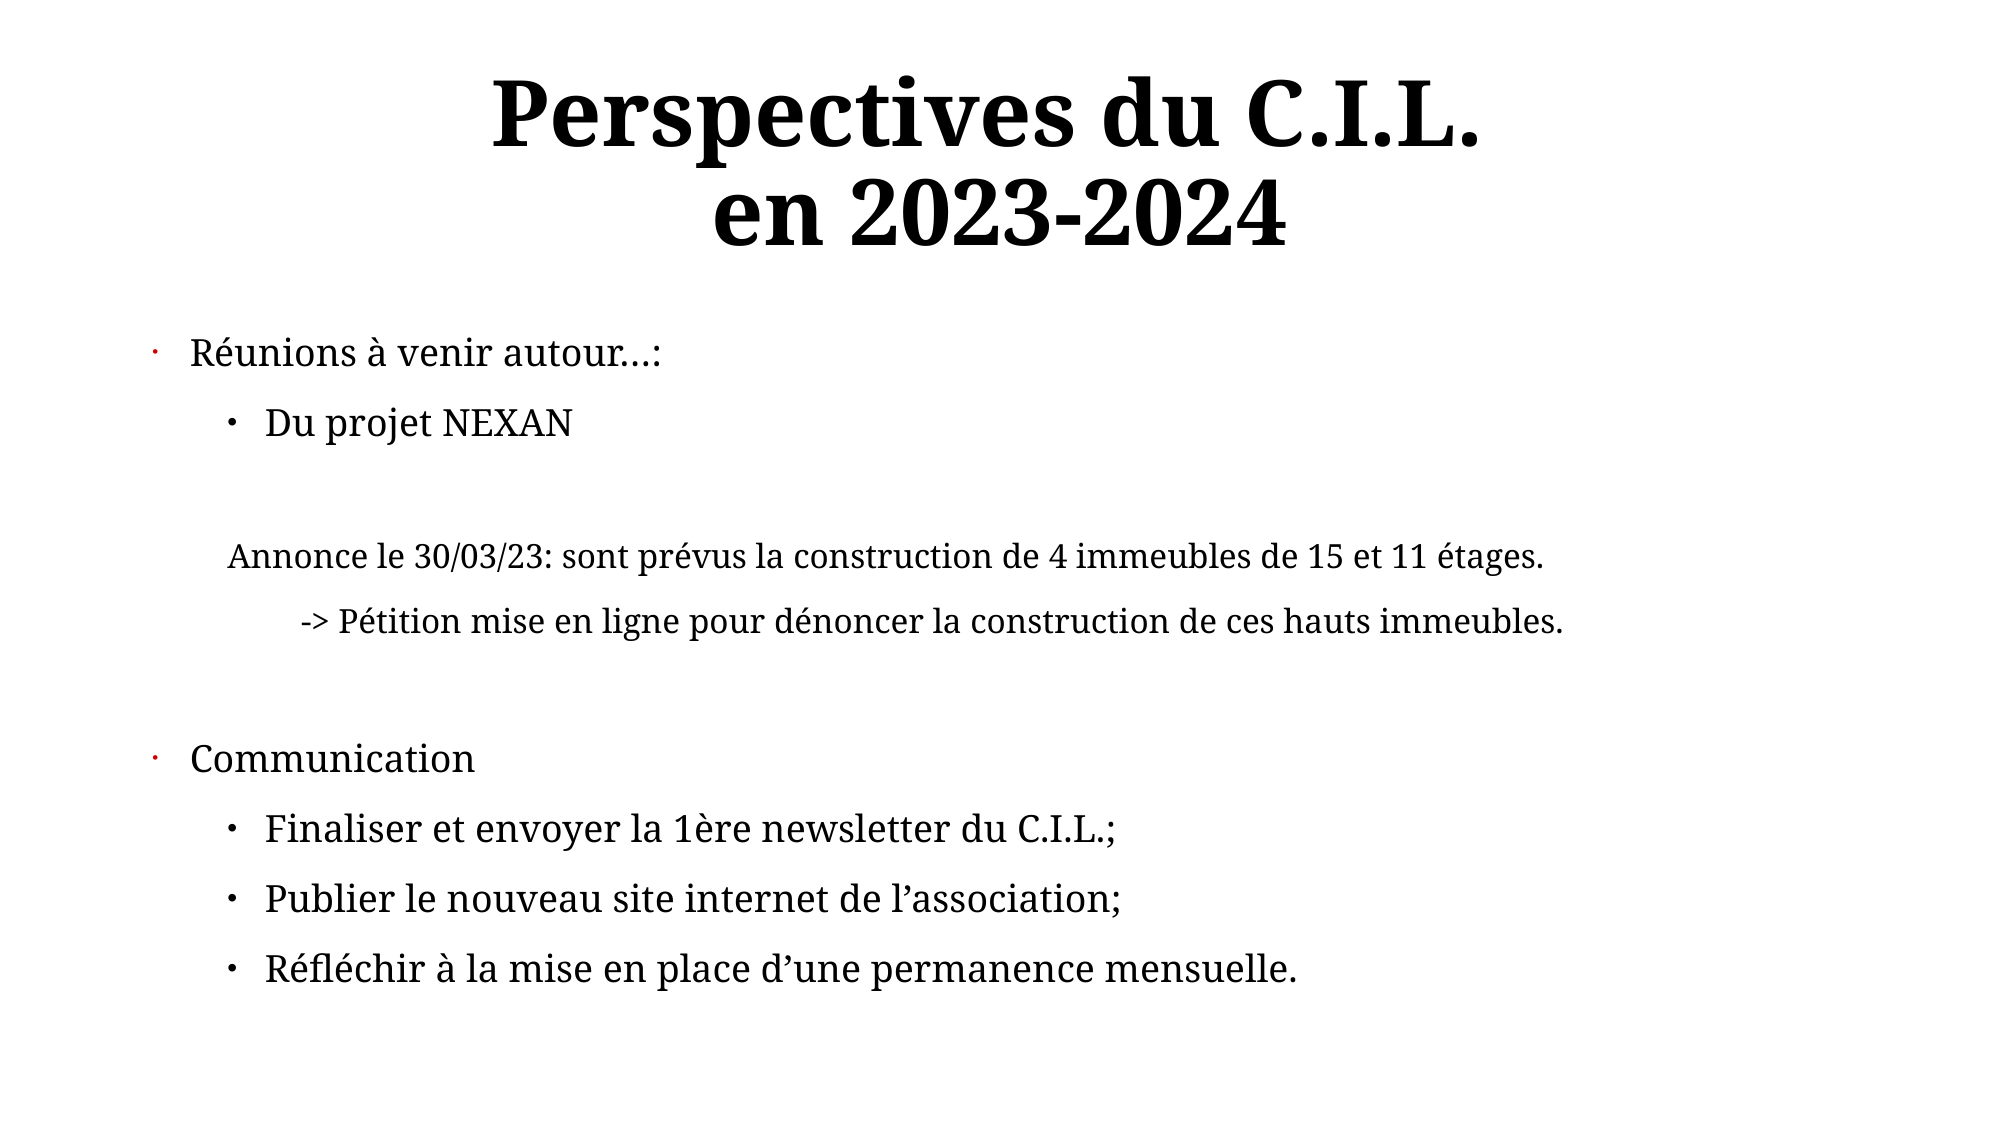

# Perspectives du C.I.L. en 2023-2024
Réunions à venir autour…:
Du projet NEXAN
Annonce le 30/03/23: sont prévus la construction de 4 immeubles de 15 et 11 étages.
	-> Pétition mise en ligne pour dénoncer la construction de ces hauts immeubles.
Communication
Finaliser et envoyer la 1ère newsletter du C.I.L.;
Publier le nouveau site internet de l’association;
Réfléchir à la mise en place d’une permanence mensuelle.